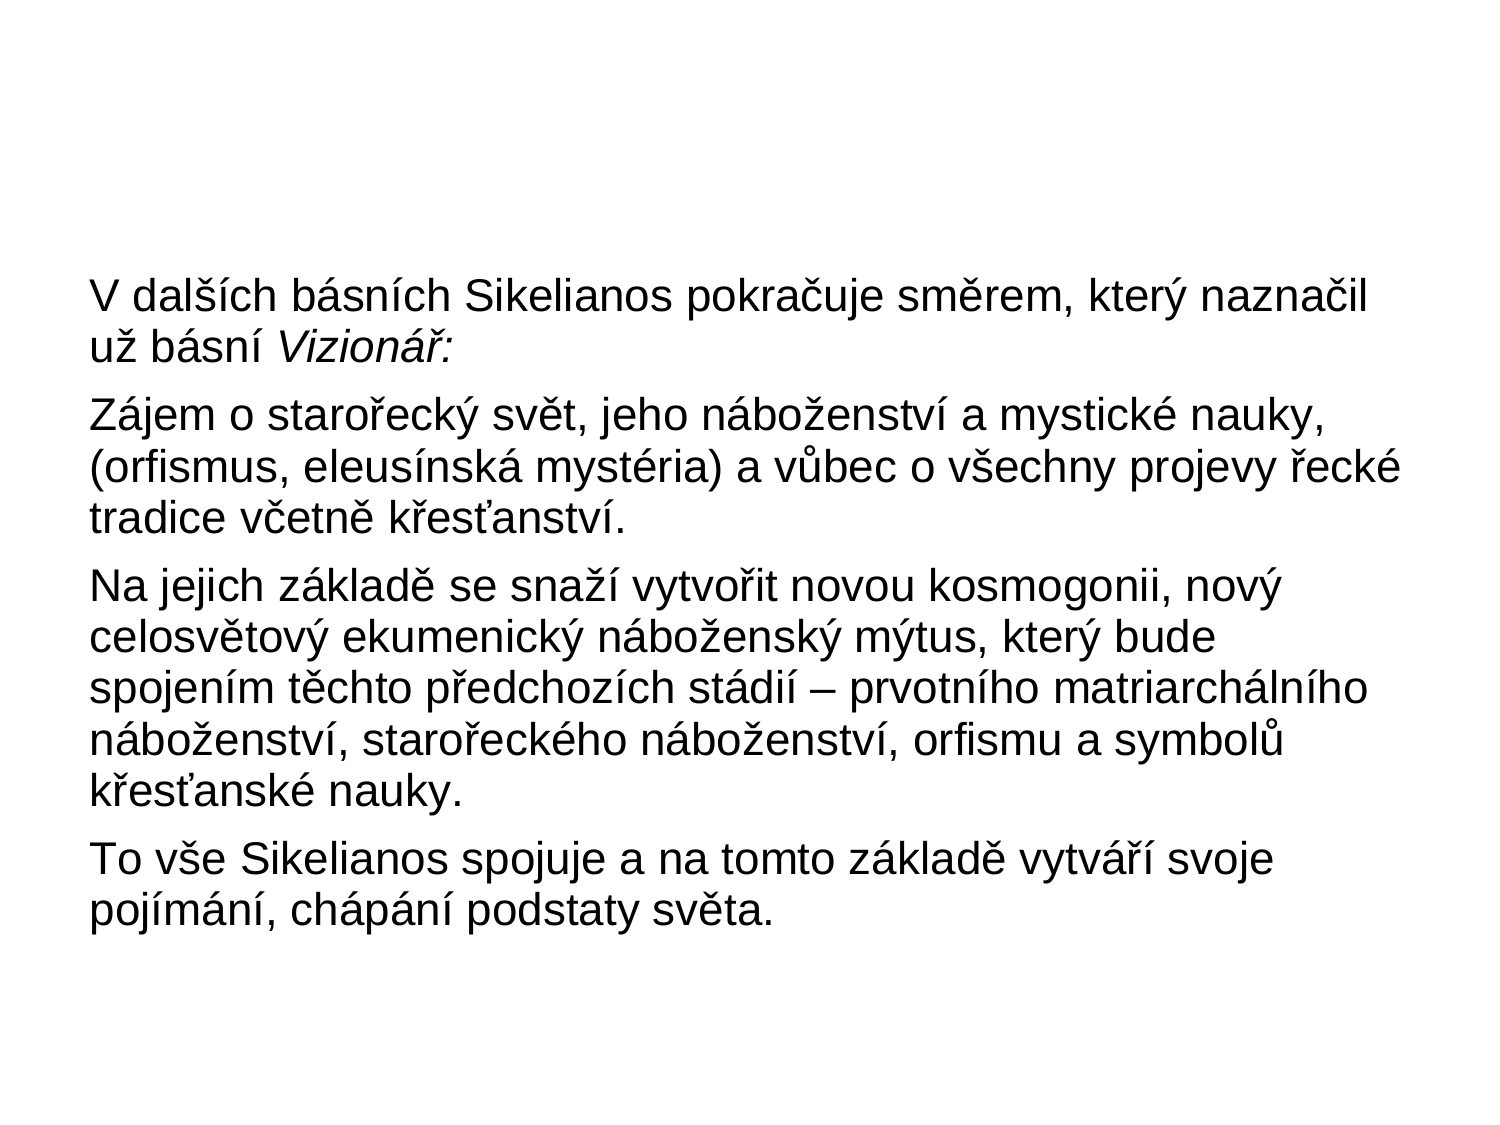

#
V dalších básních Sikelianos pokračuje směrem, který naznačil už básní Vizionář:
Zájem o starořecký svět, jeho náboženství a mystické nauky, (orfismus, eleusínská mystéria) a vůbec o všechny projevy řecké tradice včetně křesťanství.
Na jejich základě se snaží vytvořit novou kosmogonii, nový celosvětový ekumenický náboženský mýtus, který bude spojením těchto předchozích stádií – prvotního matriarchálního náboženství, starořeckého náboženství, orfismu a symbolů křesťanské nauky.
To vše Sikelianos spojuje a na tomto základě vytváří svoje pojímání, chápání podstaty světa.